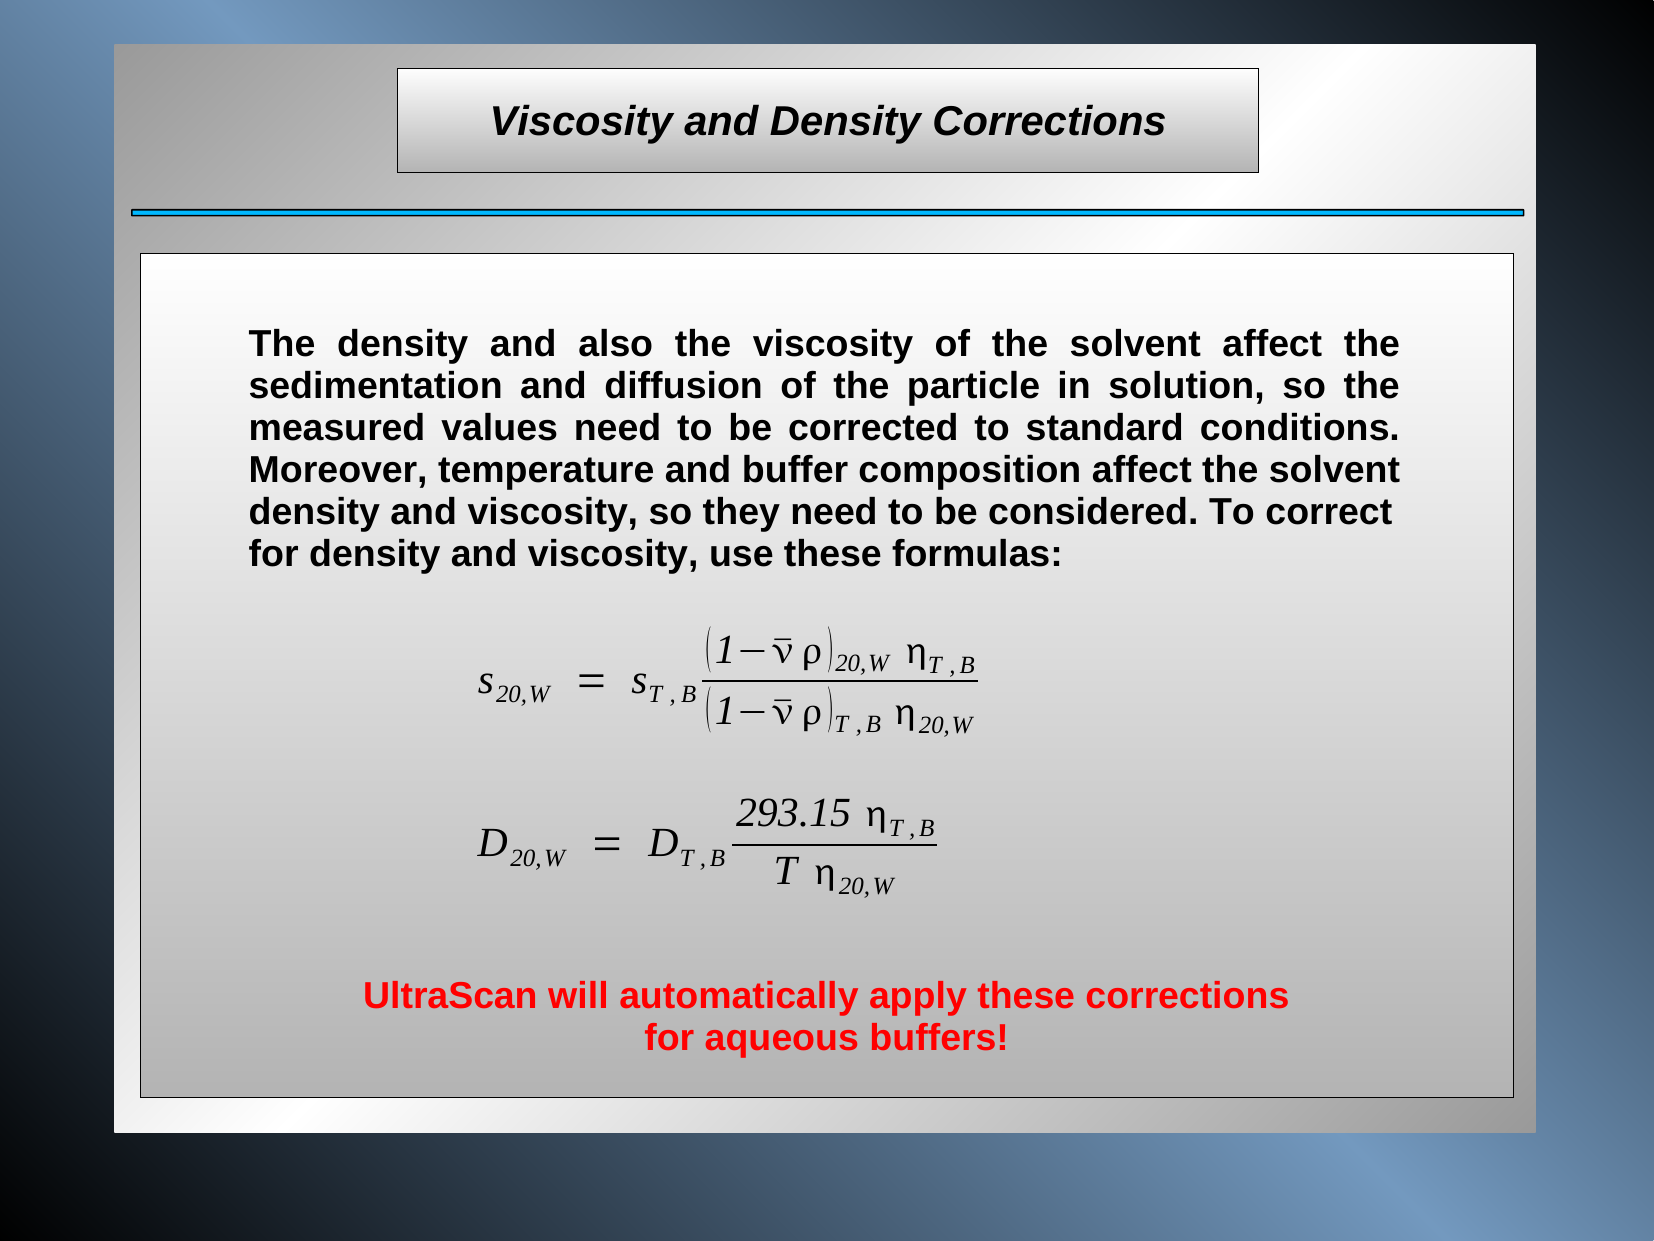

Viscosity and Density Corrections
The density and also the viscosity of the solvent affect the sedimentation and diffusion of the particle in solution, so the measured values need to be corrected to standard conditions. Moreover, temperature and buffer composition affect the solvent
density and viscosity, so they need to be considered. To correct
for density and viscosity, use these formulas:
UltraScan will automatically apply these corrections for aqueous buffers!